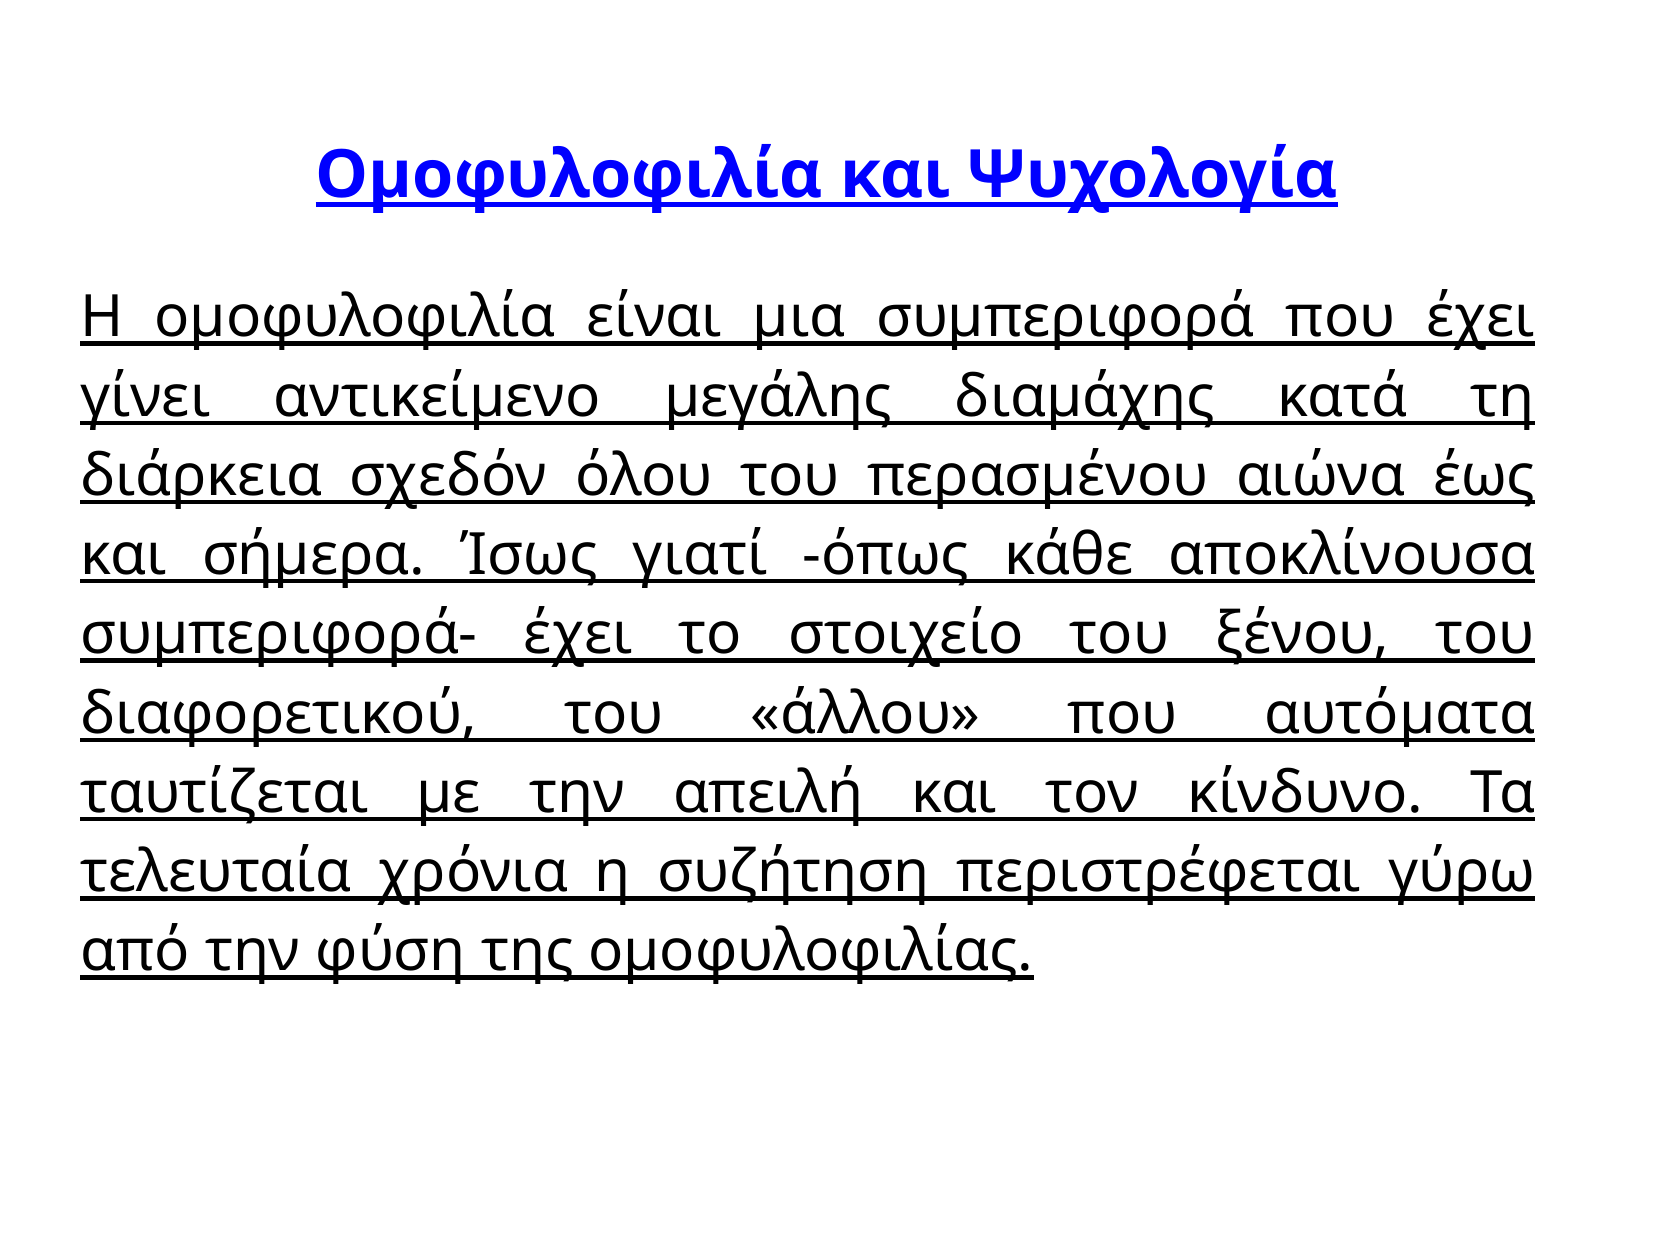

# Ομοφυλοφιλία και Ψυχολογία
Η ομοφυλοφιλία είναι μια συμπεριφορά που έχει γίνει αντικείμενο μεγάλης διαμάχης κατά τη διάρκεια σχεδόν όλου του περασμένου αιώνα έως και σήμερα. Ίσως γιατί -όπως κάθε αποκλίνουσα συμπεριφορά- έχει το στοιχείο του ξένου, του διαφορετικού, του «άλλου» που αυτόματα ταυτίζεται με την απειλή και τον κίνδυνο. Τα τελευταία χρόνια η συζήτηση περιστρέφεται γύρω από την φύση της ομοφυλοφιλίας.